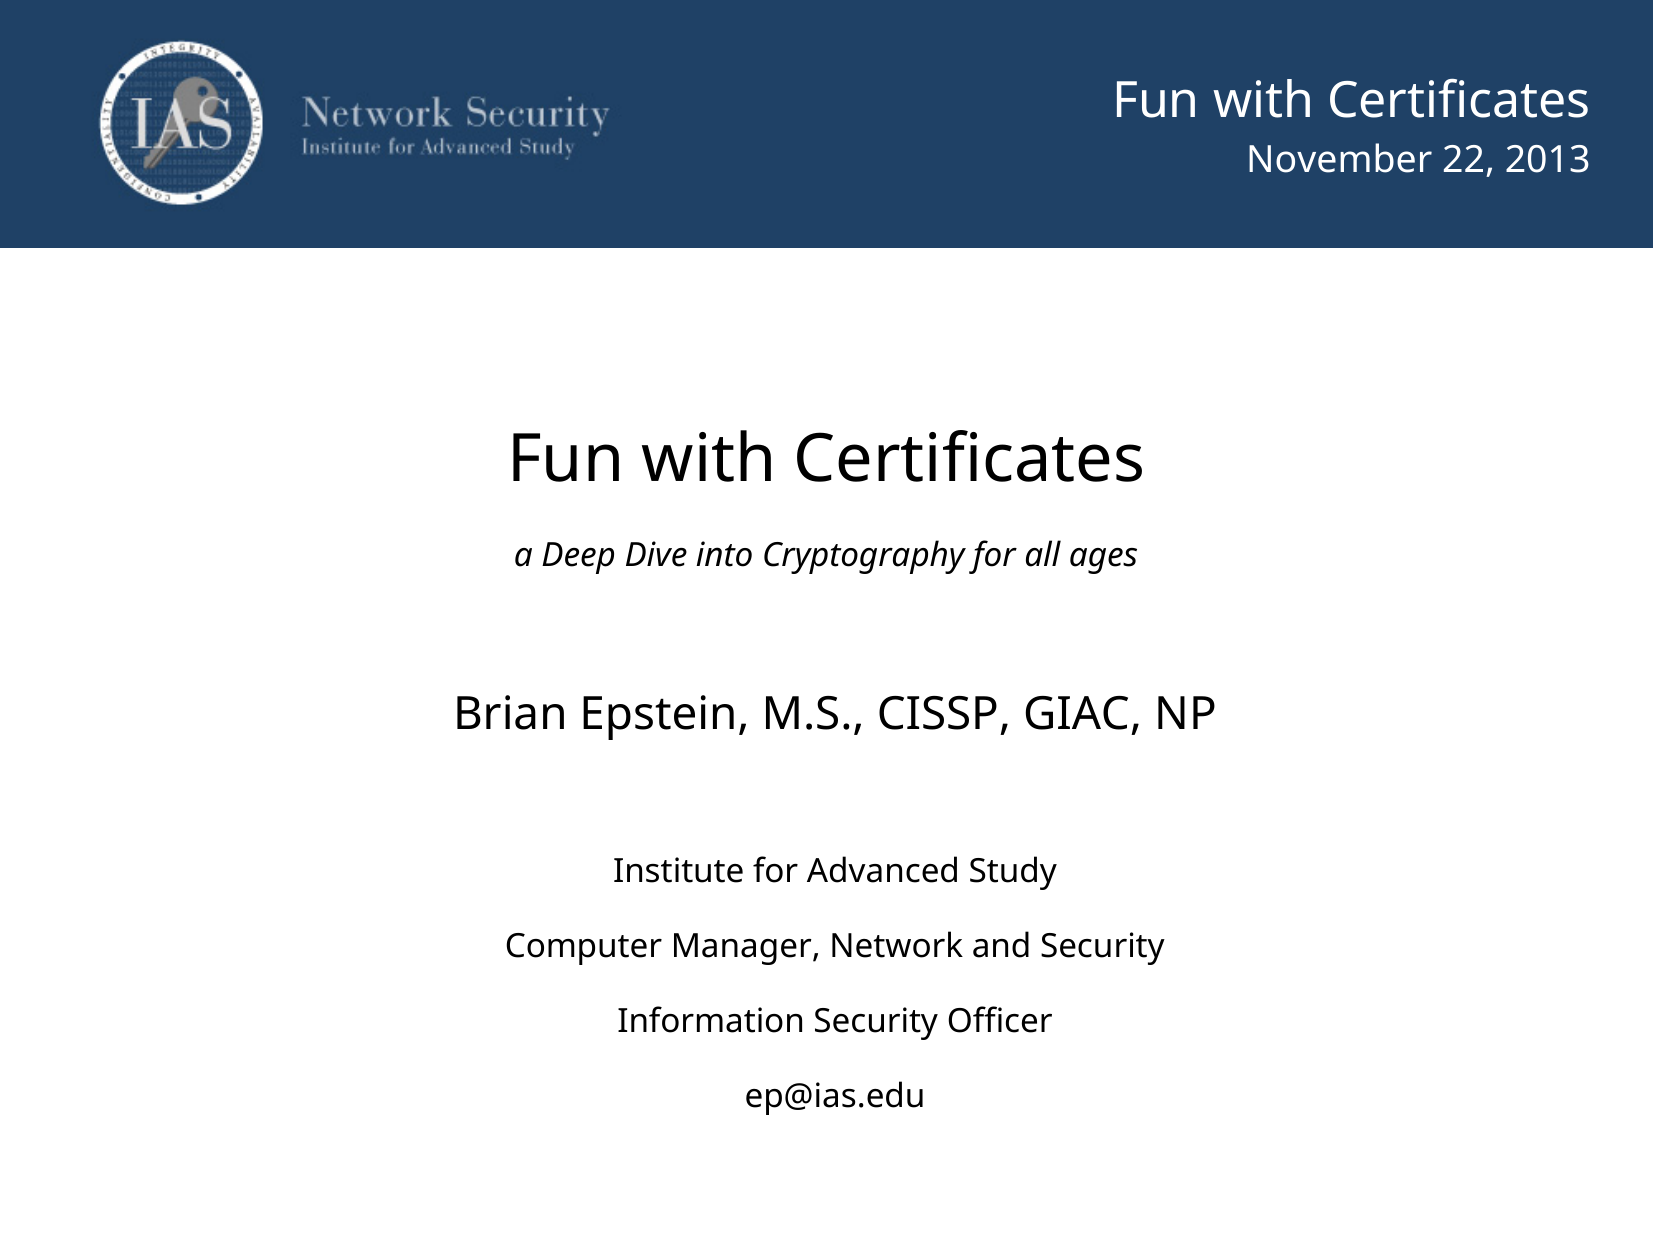

# Fun with Certificates
a Deep Dive into Cryptography for all ages
Brian Epstein, M.S., CISSP, GIAC, NP
Institute for Advanced Study
Computer Manager, Network and Security
Information Security Officer
ep@ias.edu